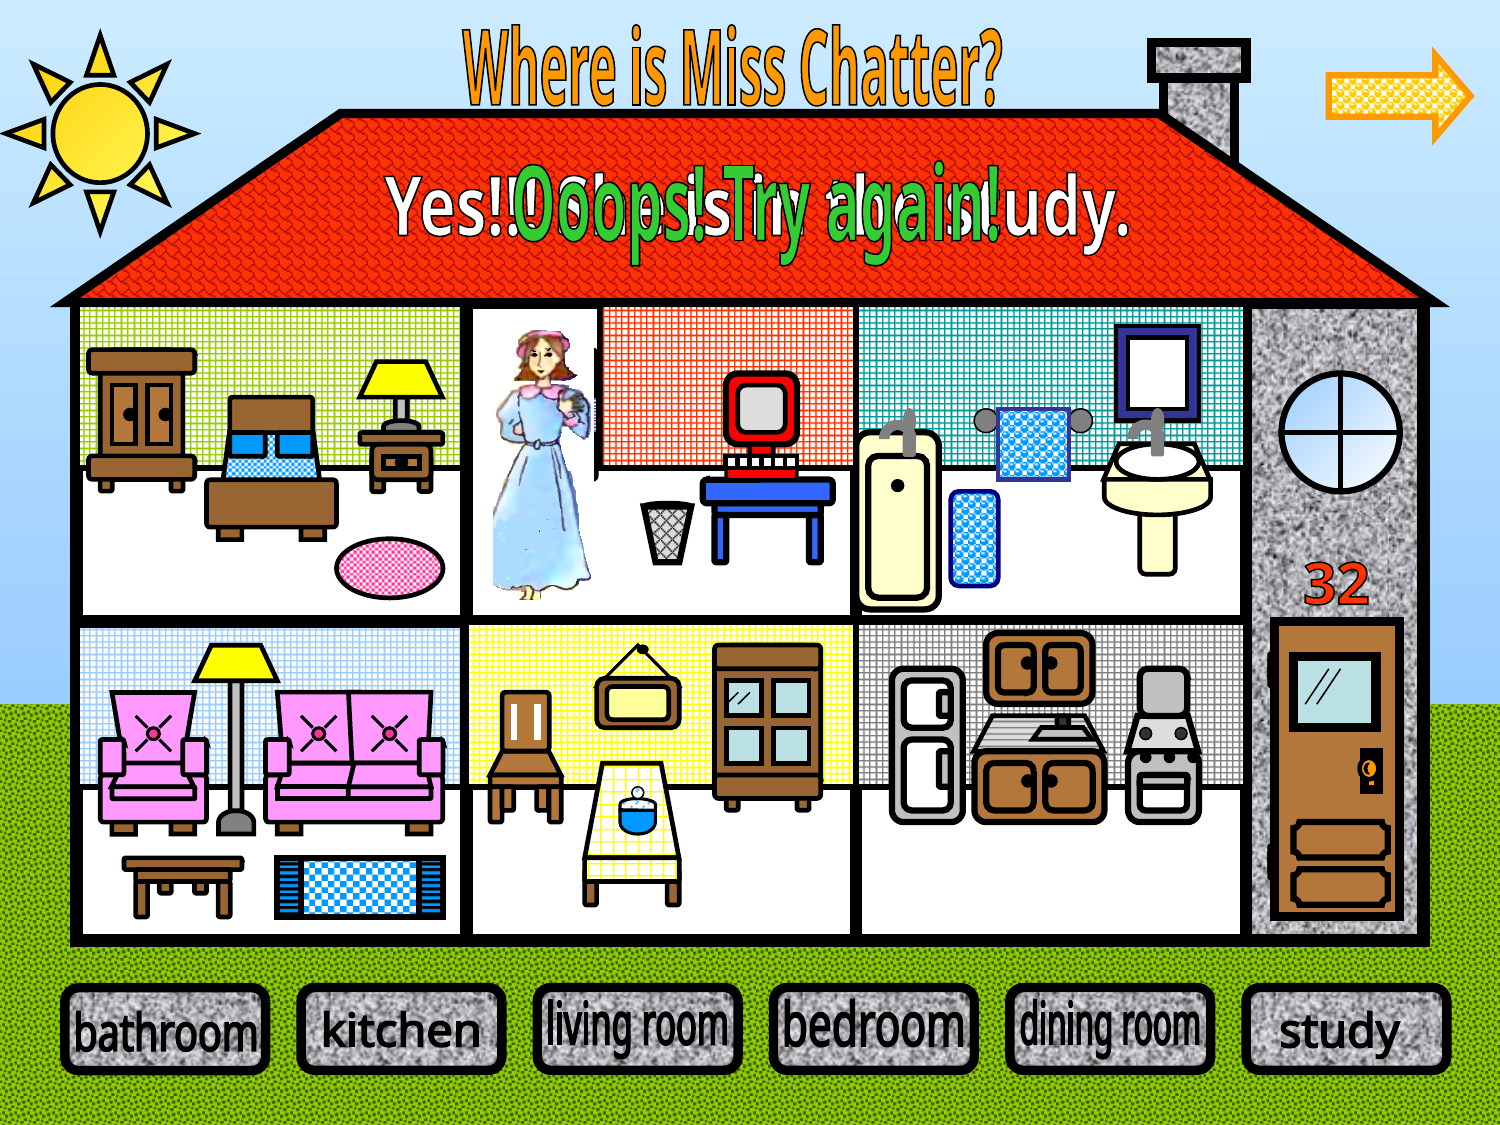

Where is Miss Chatter?
Ooops! Try again!
Yes!!! She is in the study.
32
living room
bedroom
dining room
bathroom
kitchen
study